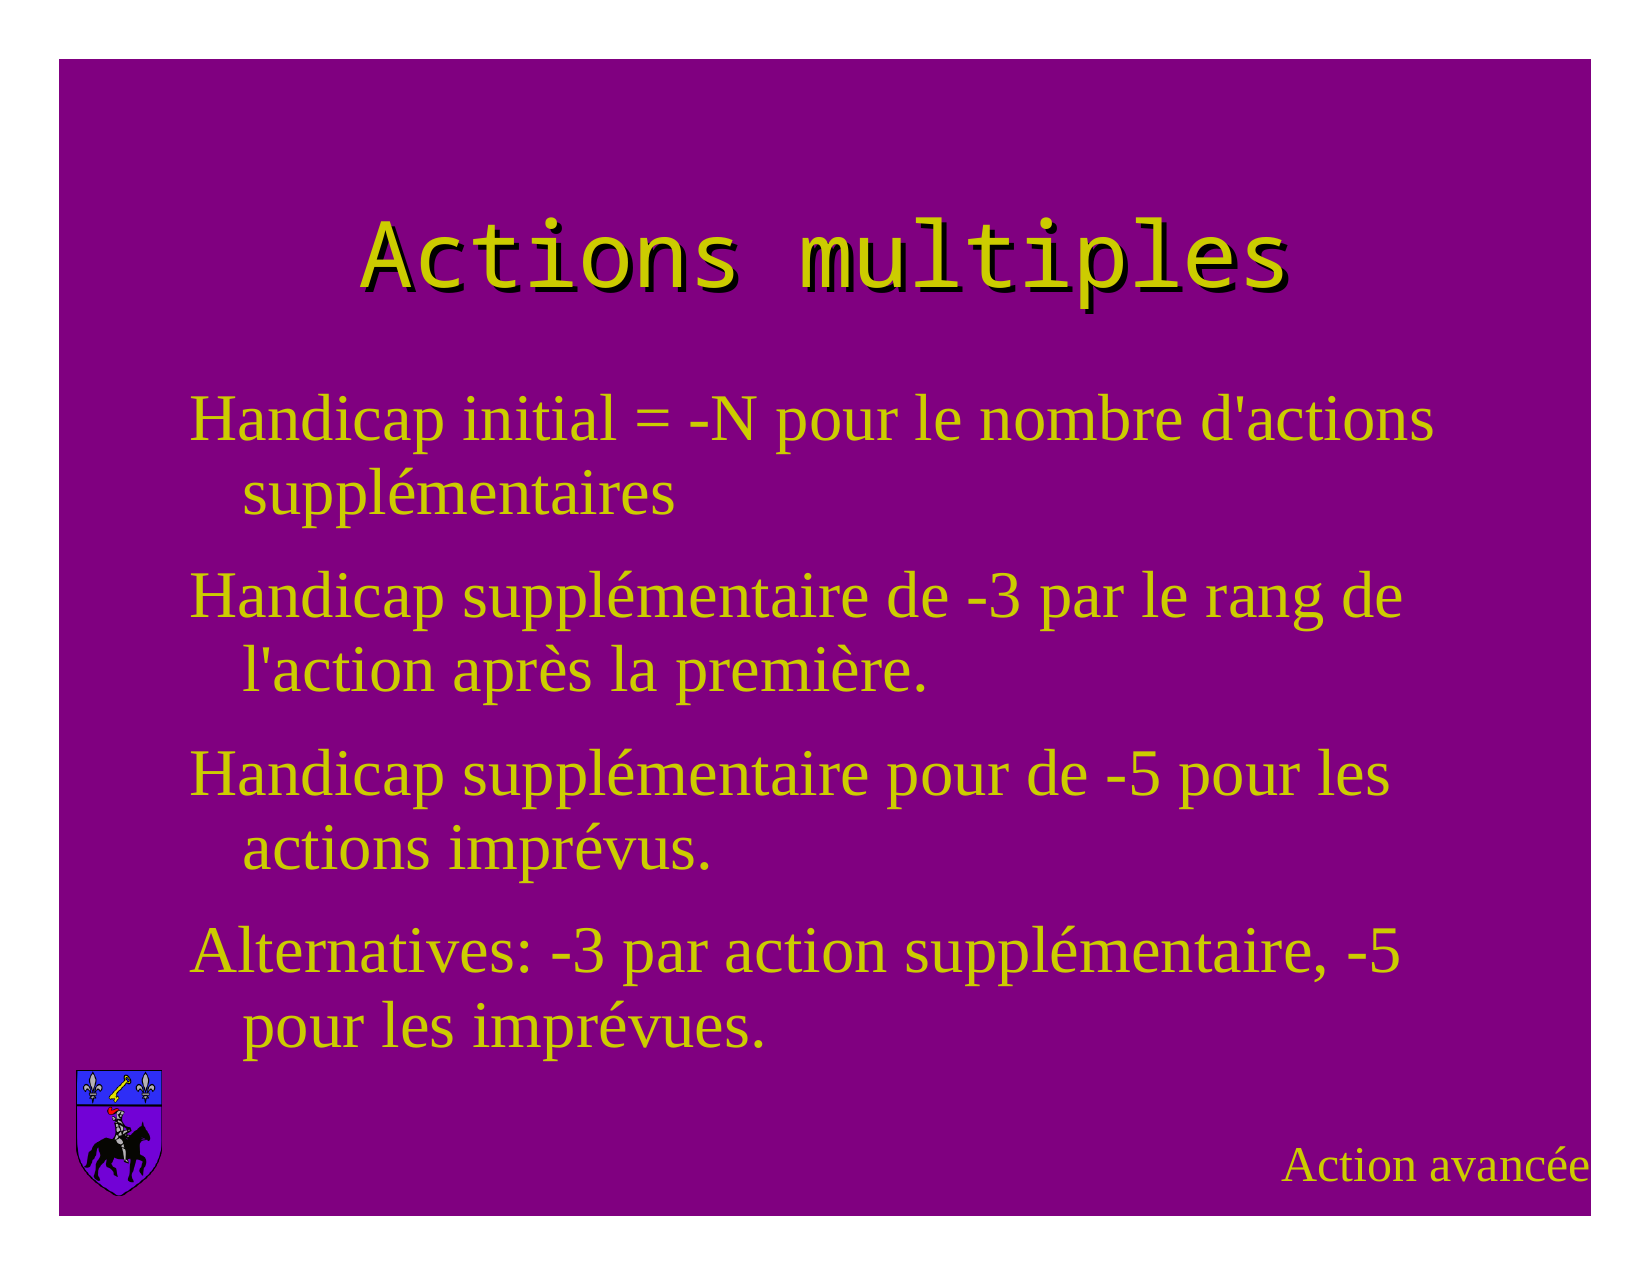

# Actions multiples
Handicap initial = -N pour le nombre d'actions supplémentaires
Handicap supplémentaire de -3 par le rang de l'action après la première.
Handicap supplémentaire pour de -5 pour les actions imprévus.
Alternatives: -3 par action supplémentaire, -5 pour les imprévues.
Action avancée